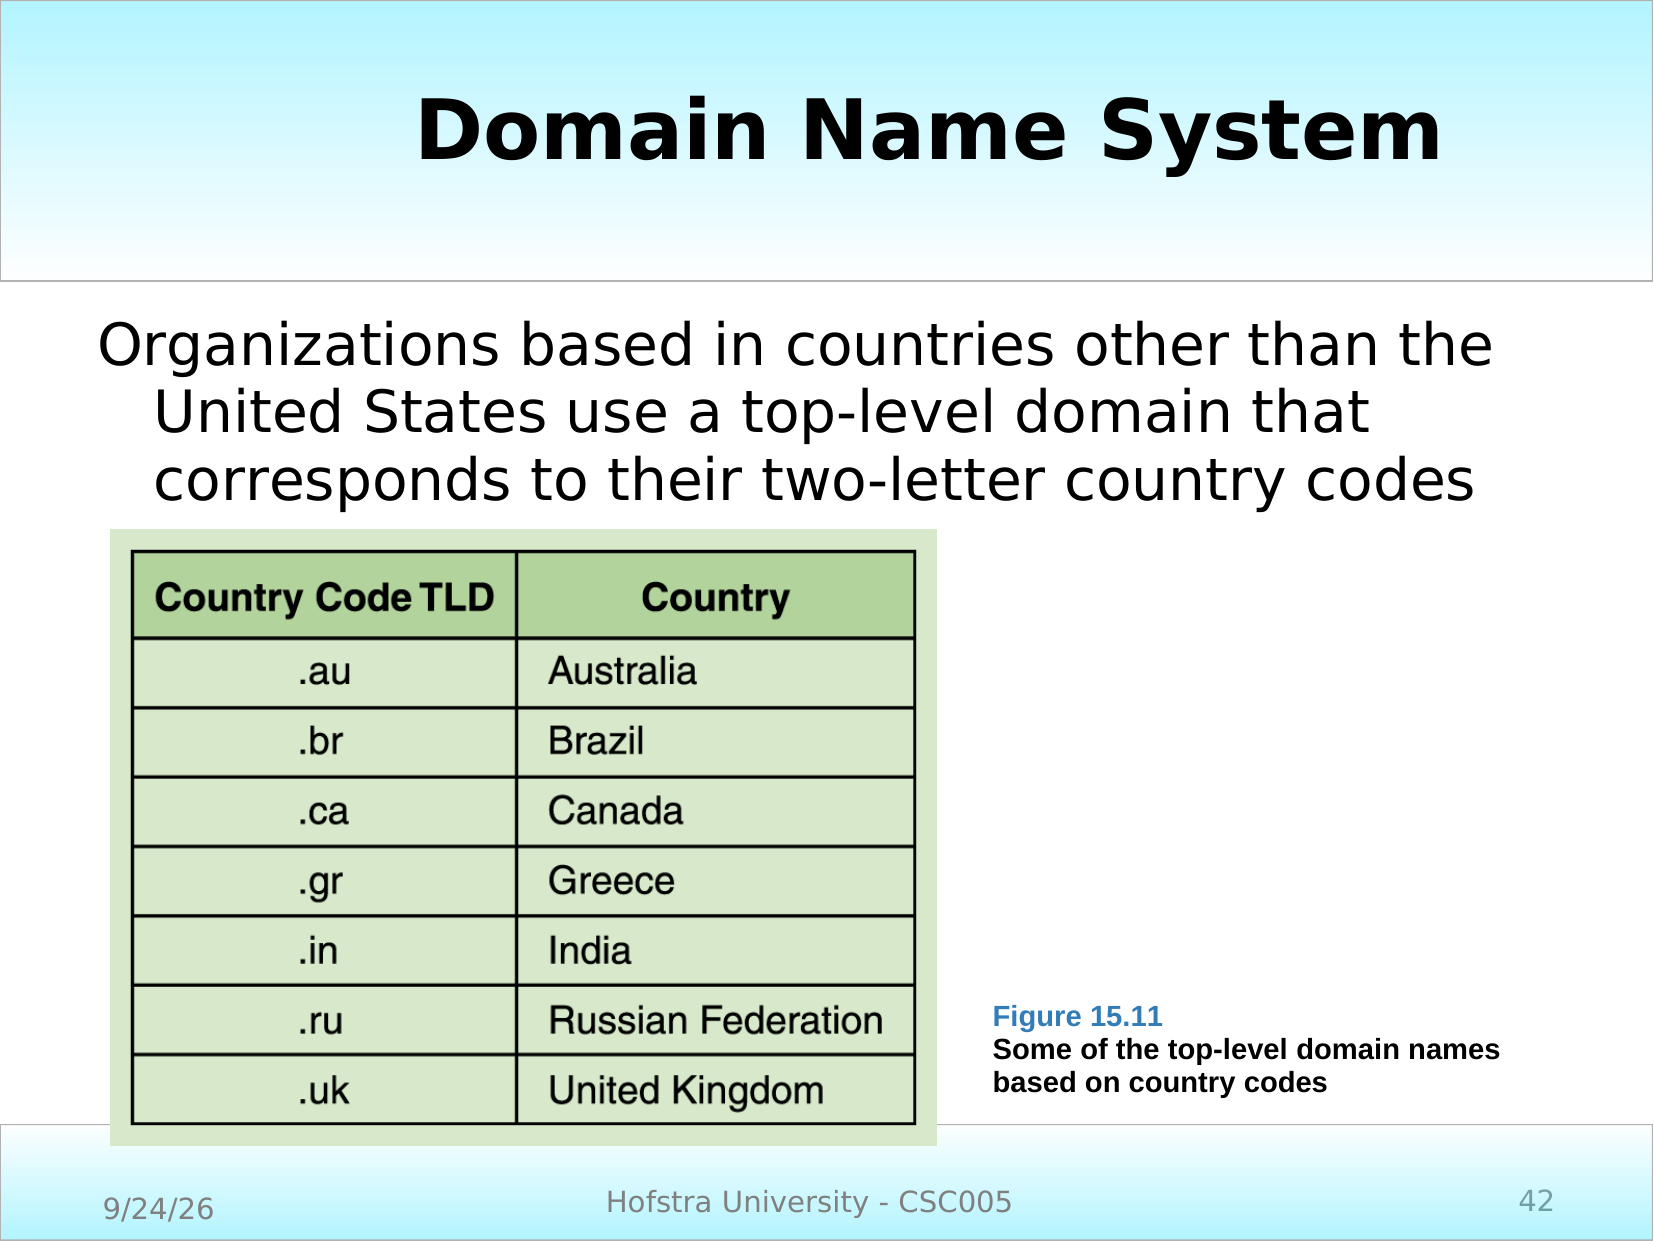

# Domain Name System
Organizations based in countries other than the United States use a top-level domain that corresponds to their two-letter country codes
Figure 15.11
Some of the top-level domain names based on country codes
42
Hofstra University - CSC005